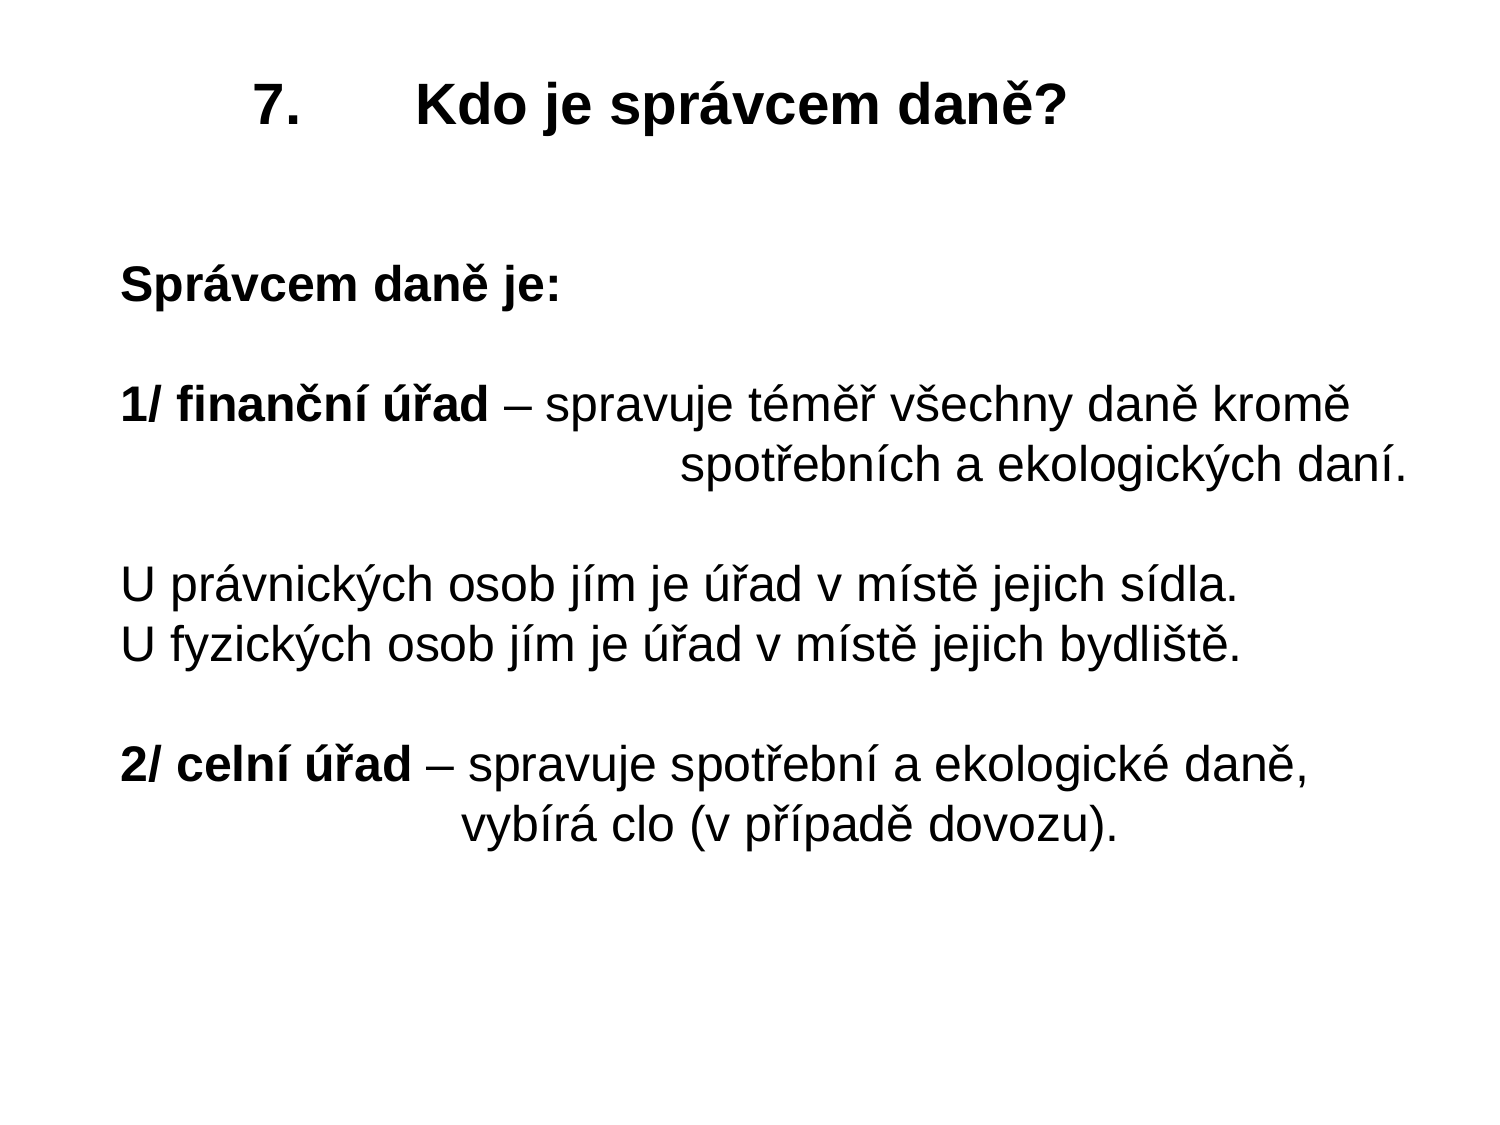

# 7.	Kdo je správcem daně?
Správcem daně je:
1/ finanční úřad – spravuje téměř všechny daně kromě 				 spotřebních a ekologických daní.
U právnických osob jím je úřad v místě jejich sídla.
U fyzických osob jím je úřad v místě jejich bydliště.
2/ celní úřad – spravuje spotřební a ekologické daně,
				 vybírá clo (v případě dovozu).